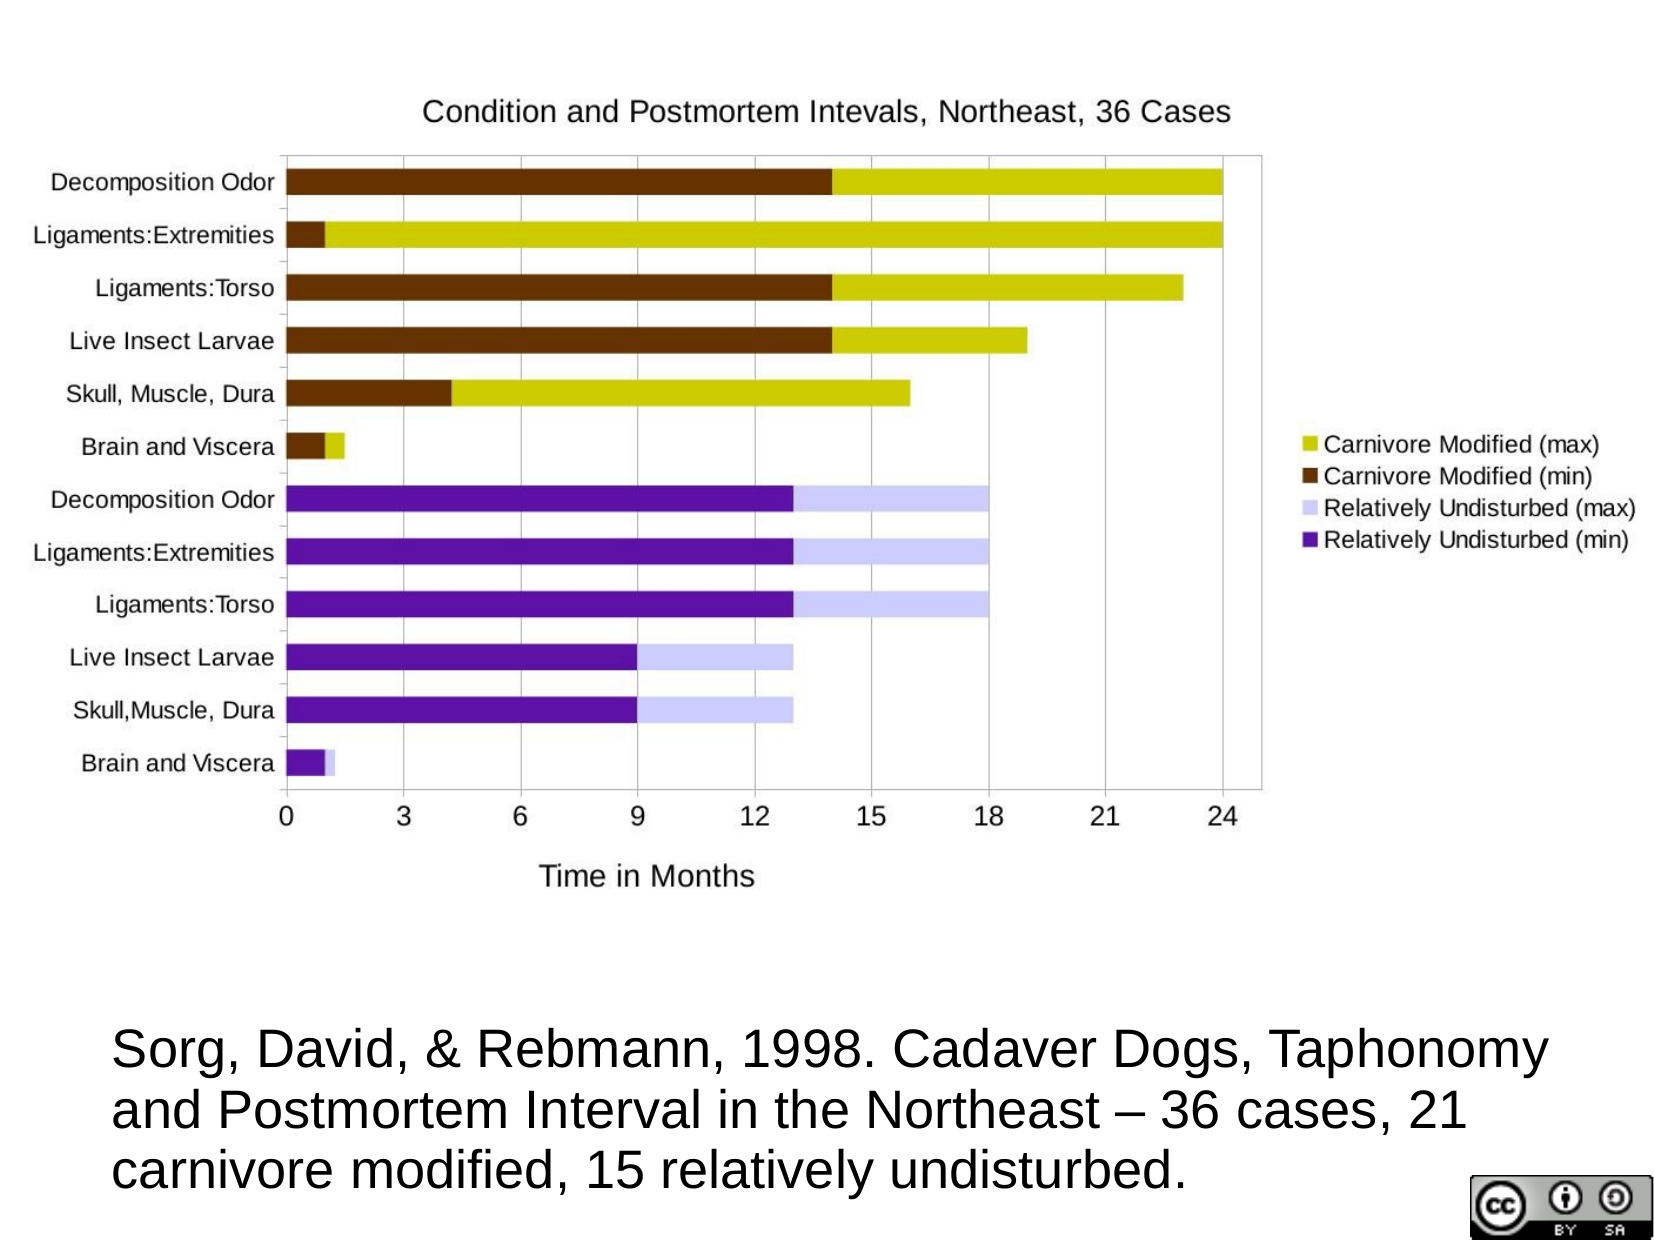

# Sorg, David, & Rebmann, 1998. Cadaver Dogs, Taphonomy and Postmortem Interval in the Northeast – 36 cases, 21 carnivore modified, 15 relatively undisturbed.